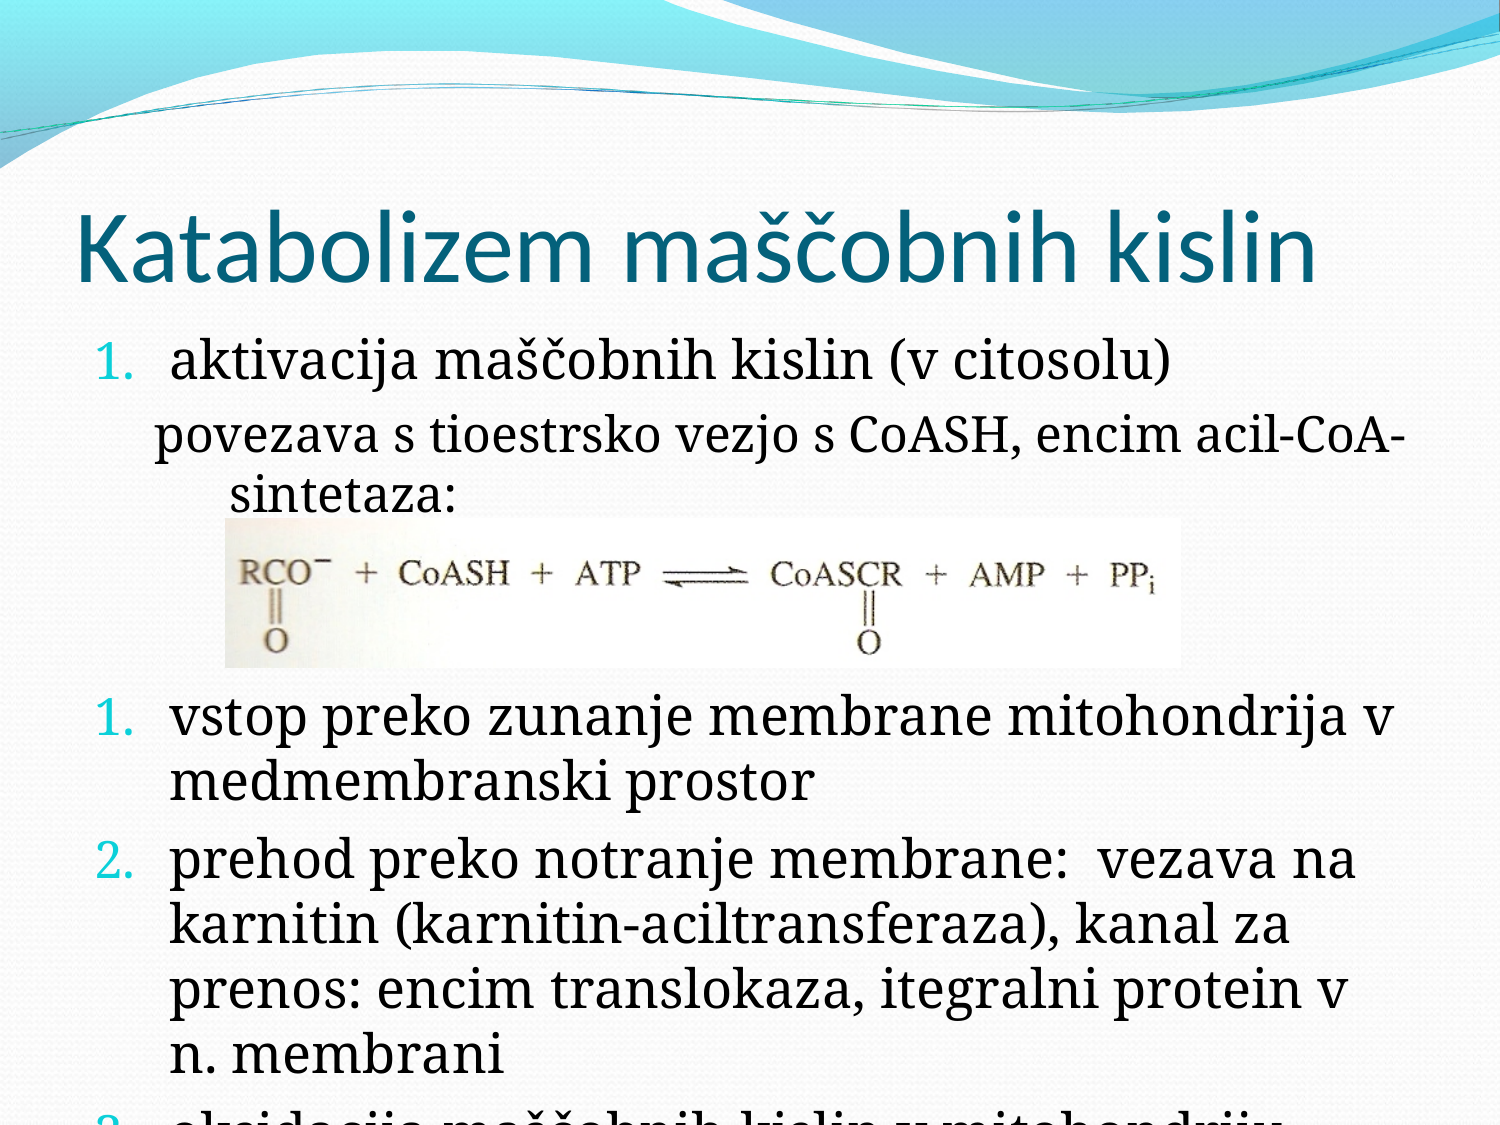

# Katabolizem maščobnih kislin
aktivacija maščobnih kislin (v citosolu)
povezava s tioestrsko vezjo s CoASH, encim acil-CoA-sintetaza:
vstop preko zunanje membrane mitohondrija v medmembranski prostor
prehod preko notranje membrane: vezava na karnitin (karnitin-aciltransferaza), kanal za prenos: encim translokaza, itegralni protein v n. membrani
oksidacija maščobnih kislin v mitohondriju